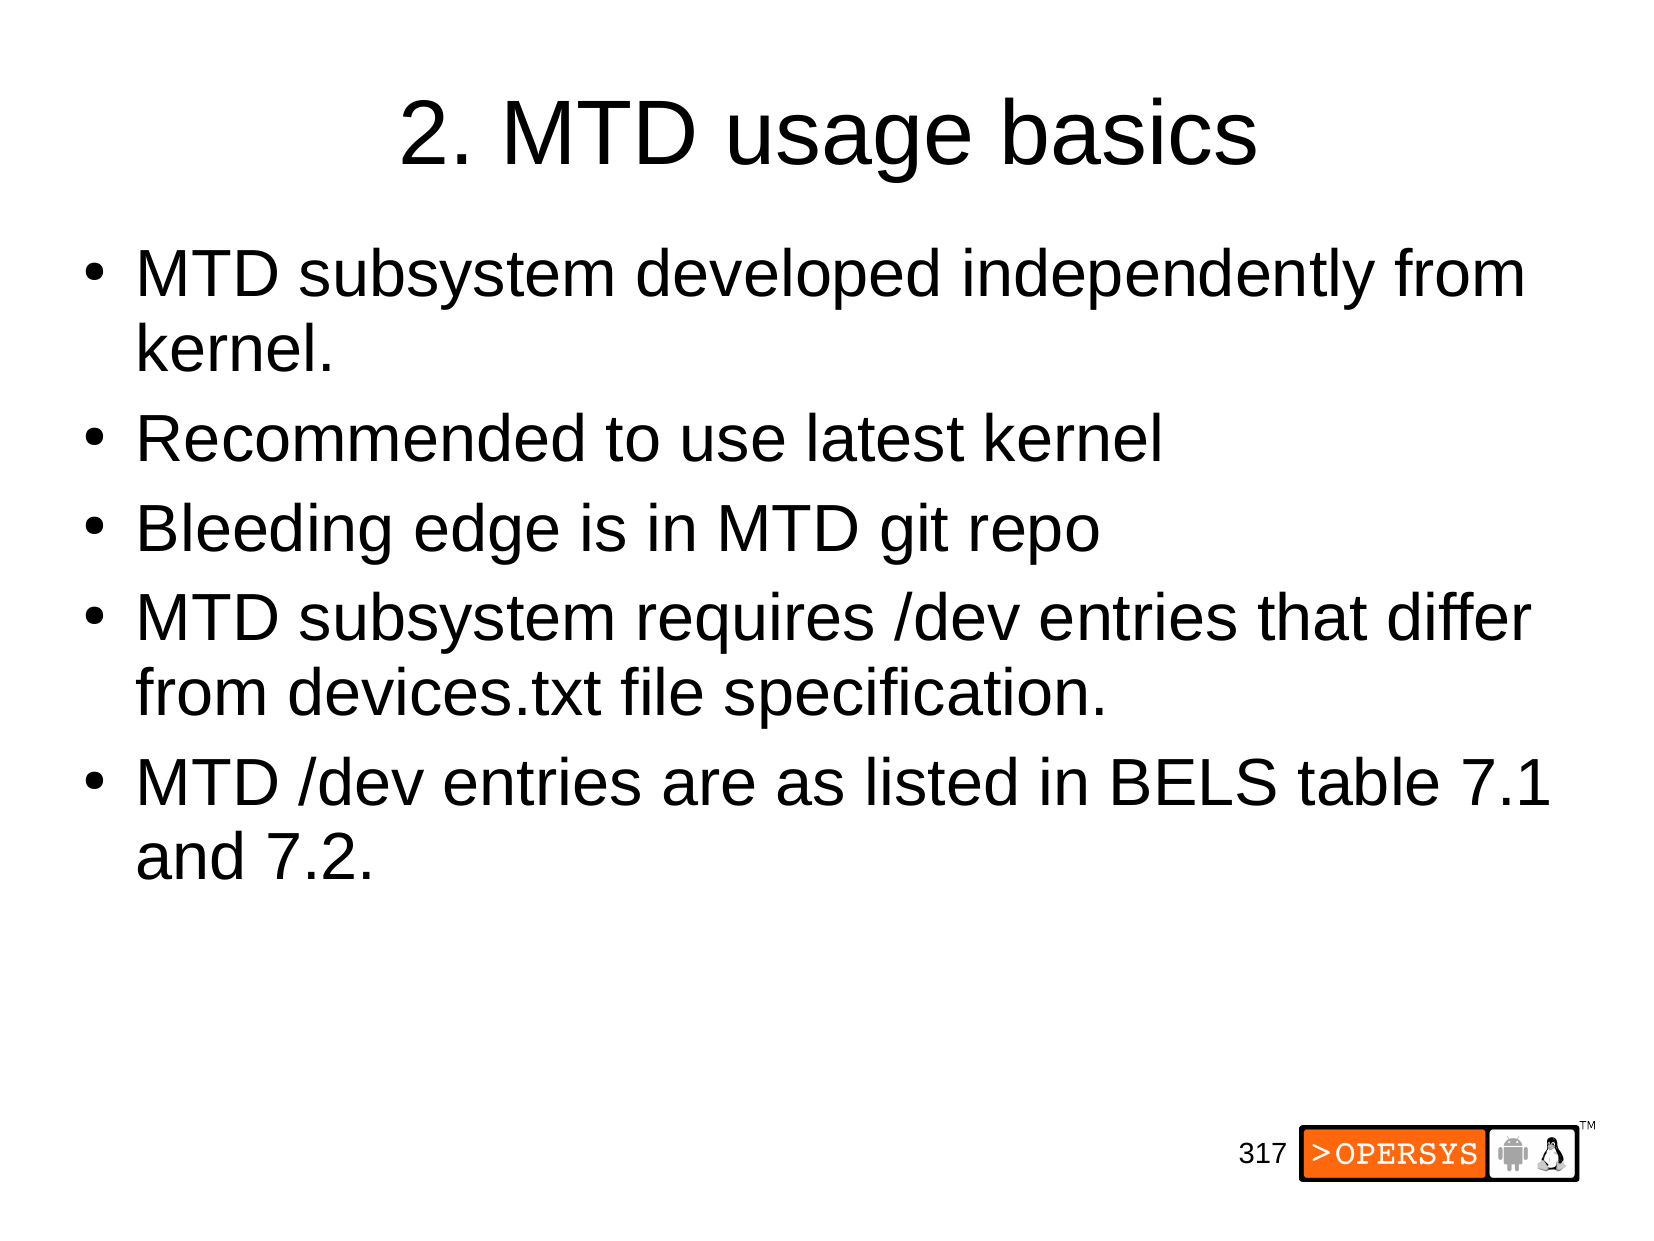

# 2. MTD usage basics
MTD subsystem developed independently from kernel.
Recommended to use latest kernel
Bleeding edge is in MTD git repo
MTD subsystem requires /dev entries that differ from devices.txt file specification.
MTD /dev entries are as listed in BELS table 7.1 and 7.2.